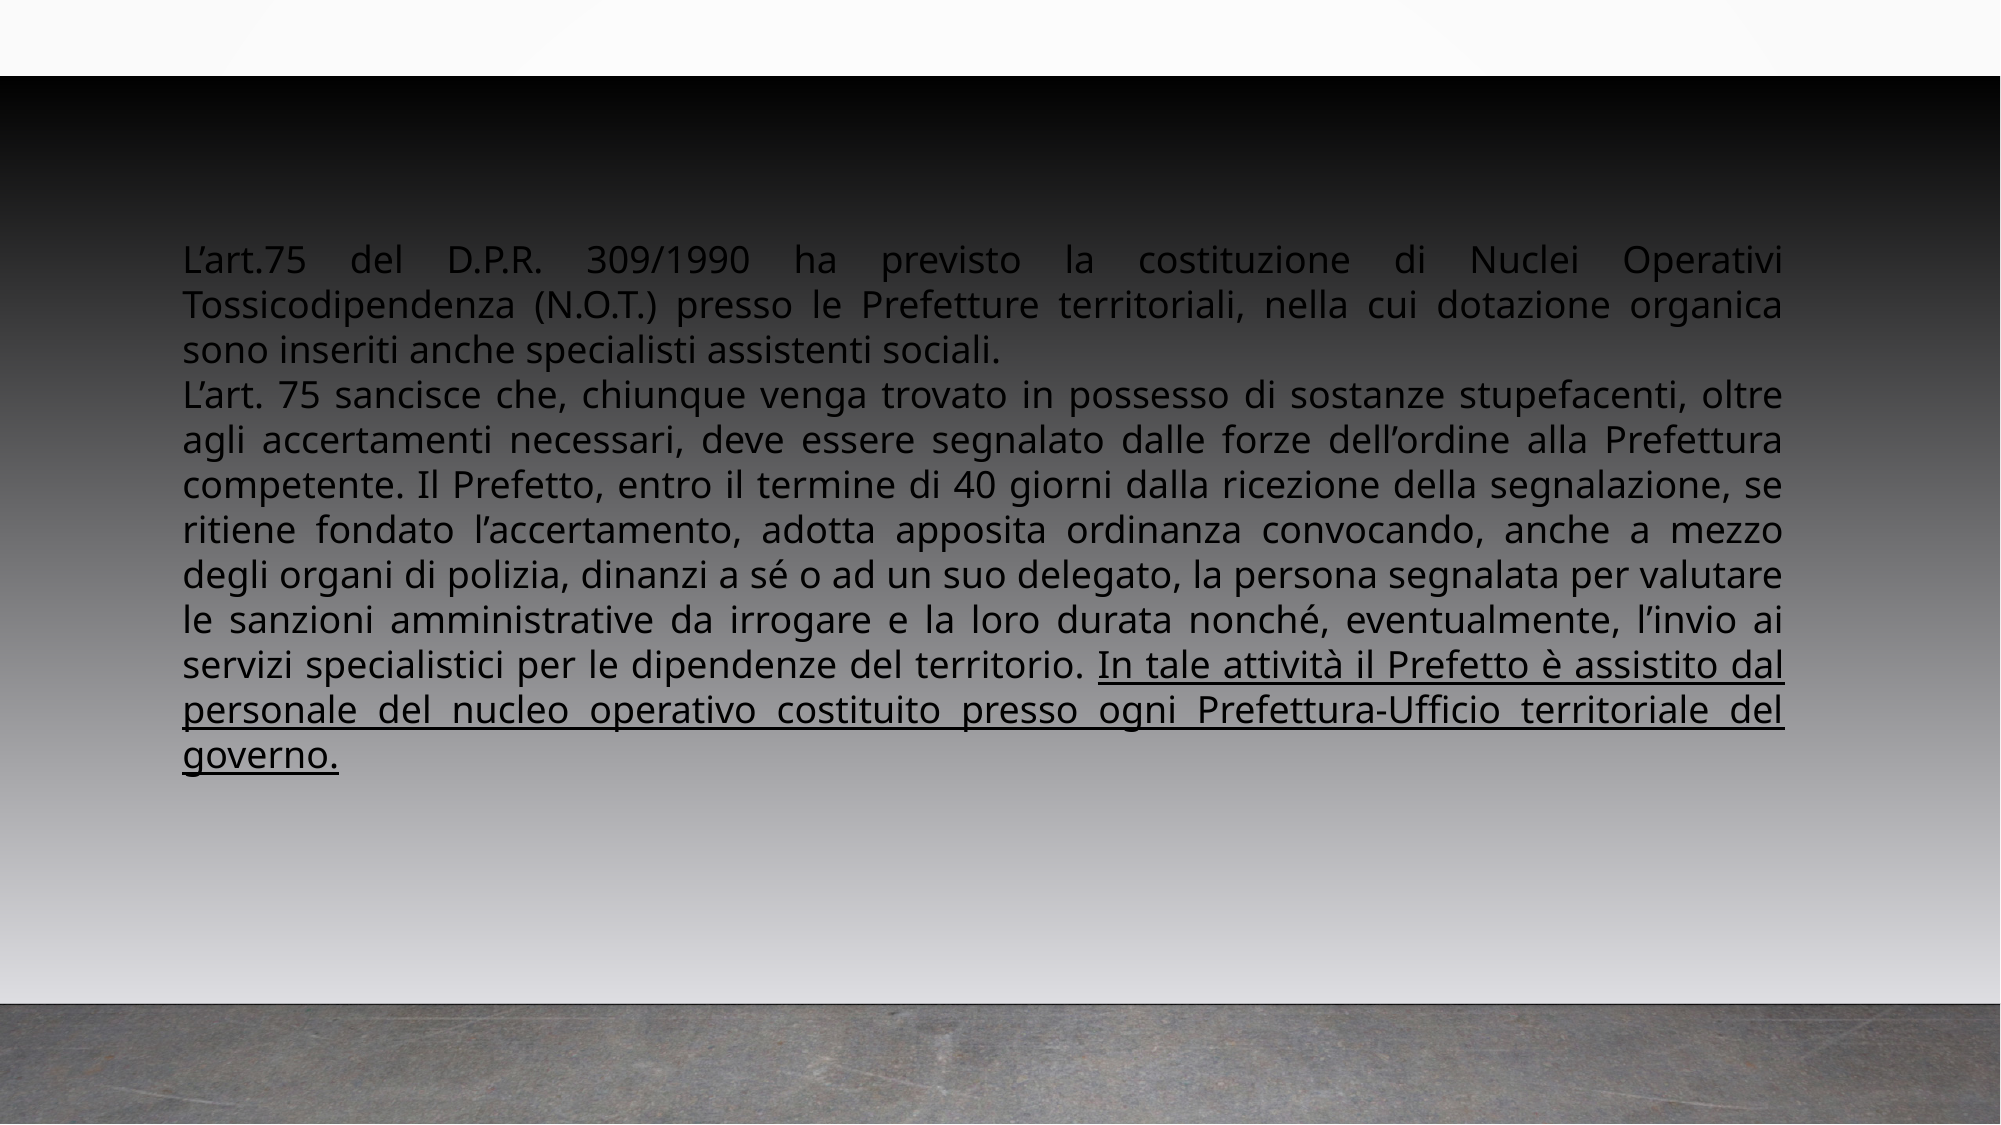

L’art.75 del D.P.R. 309/1990 ha previsto la costituzione di Nuclei Operativi Tossicodipendenza (N.O.T.) presso le Prefetture territoriali, nella cui dotazione organica sono inseriti anche specialisti assistenti sociali.
L’art. 75 sancisce che, chiunque venga trovato in possesso di sostanze stupefacenti, oltre agli accertamenti necessari, deve essere segnalato dalle forze dell’ordine alla Prefettura competente. Il Prefetto, entro il termine di 40 giorni dalla ricezione della segnalazione, se ritiene fondato l’accertamento, adotta apposita ordinanza convocando, anche a mezzo degli organi di polizia, dinanzi a sé o ad un suo delegato, la persona segnalata per valutare le sanzioni amministrative da irrogare e la loro durata nonché, eventualmente, l’invio ai servizi specialistici per le dipendenze del territorio. In tale attività il Prefetto è assistito dal personale del nucleo operativo costituito presso ogni Prefettura-Ufficio territoriale del governo.